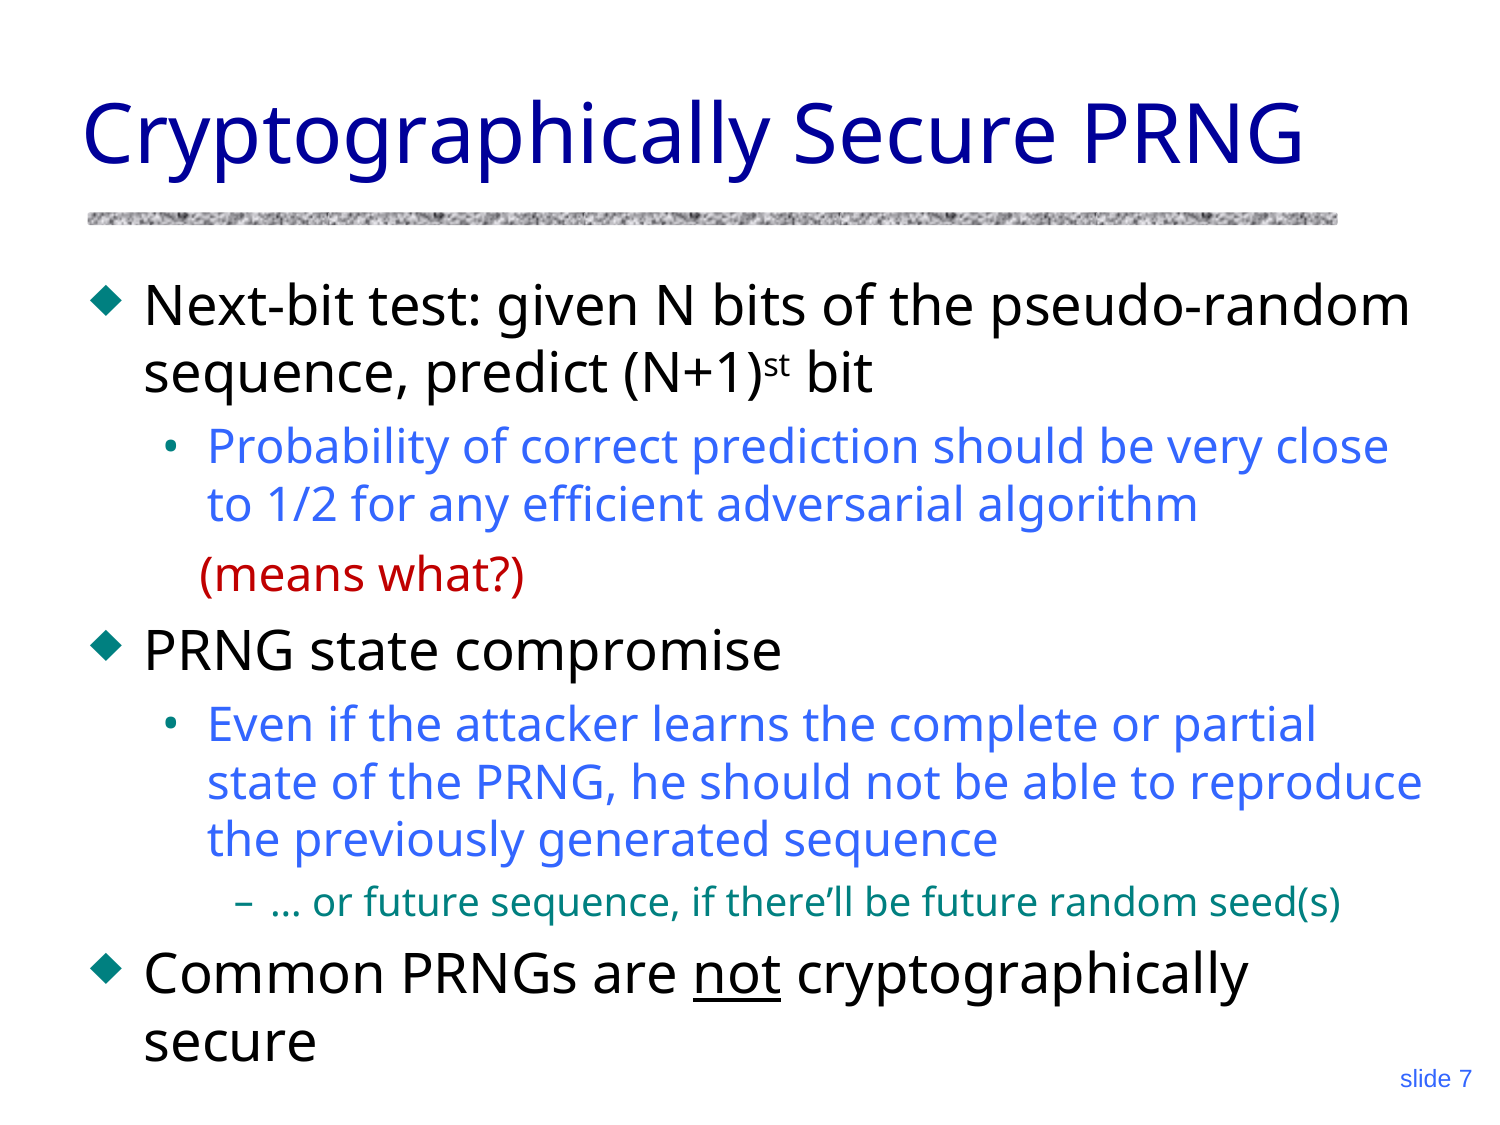

# Cryptographically Secure PRNG
Next-bit test: given N bits of the pseudo-random sequence, predict (N+1)st bit
Probability of correct prediction should be very close to 1/2 for any efficient adversarial algorithm
 (means what?)
PRNG state compromise
Even if the attacker learns the complete or partial state of the PRNG, he should not be able to reproduce the previously generated sequence
… or future sequence, if there’ll be future random seed(s)
Common PRNGs are not cryptographically secure
slide 5